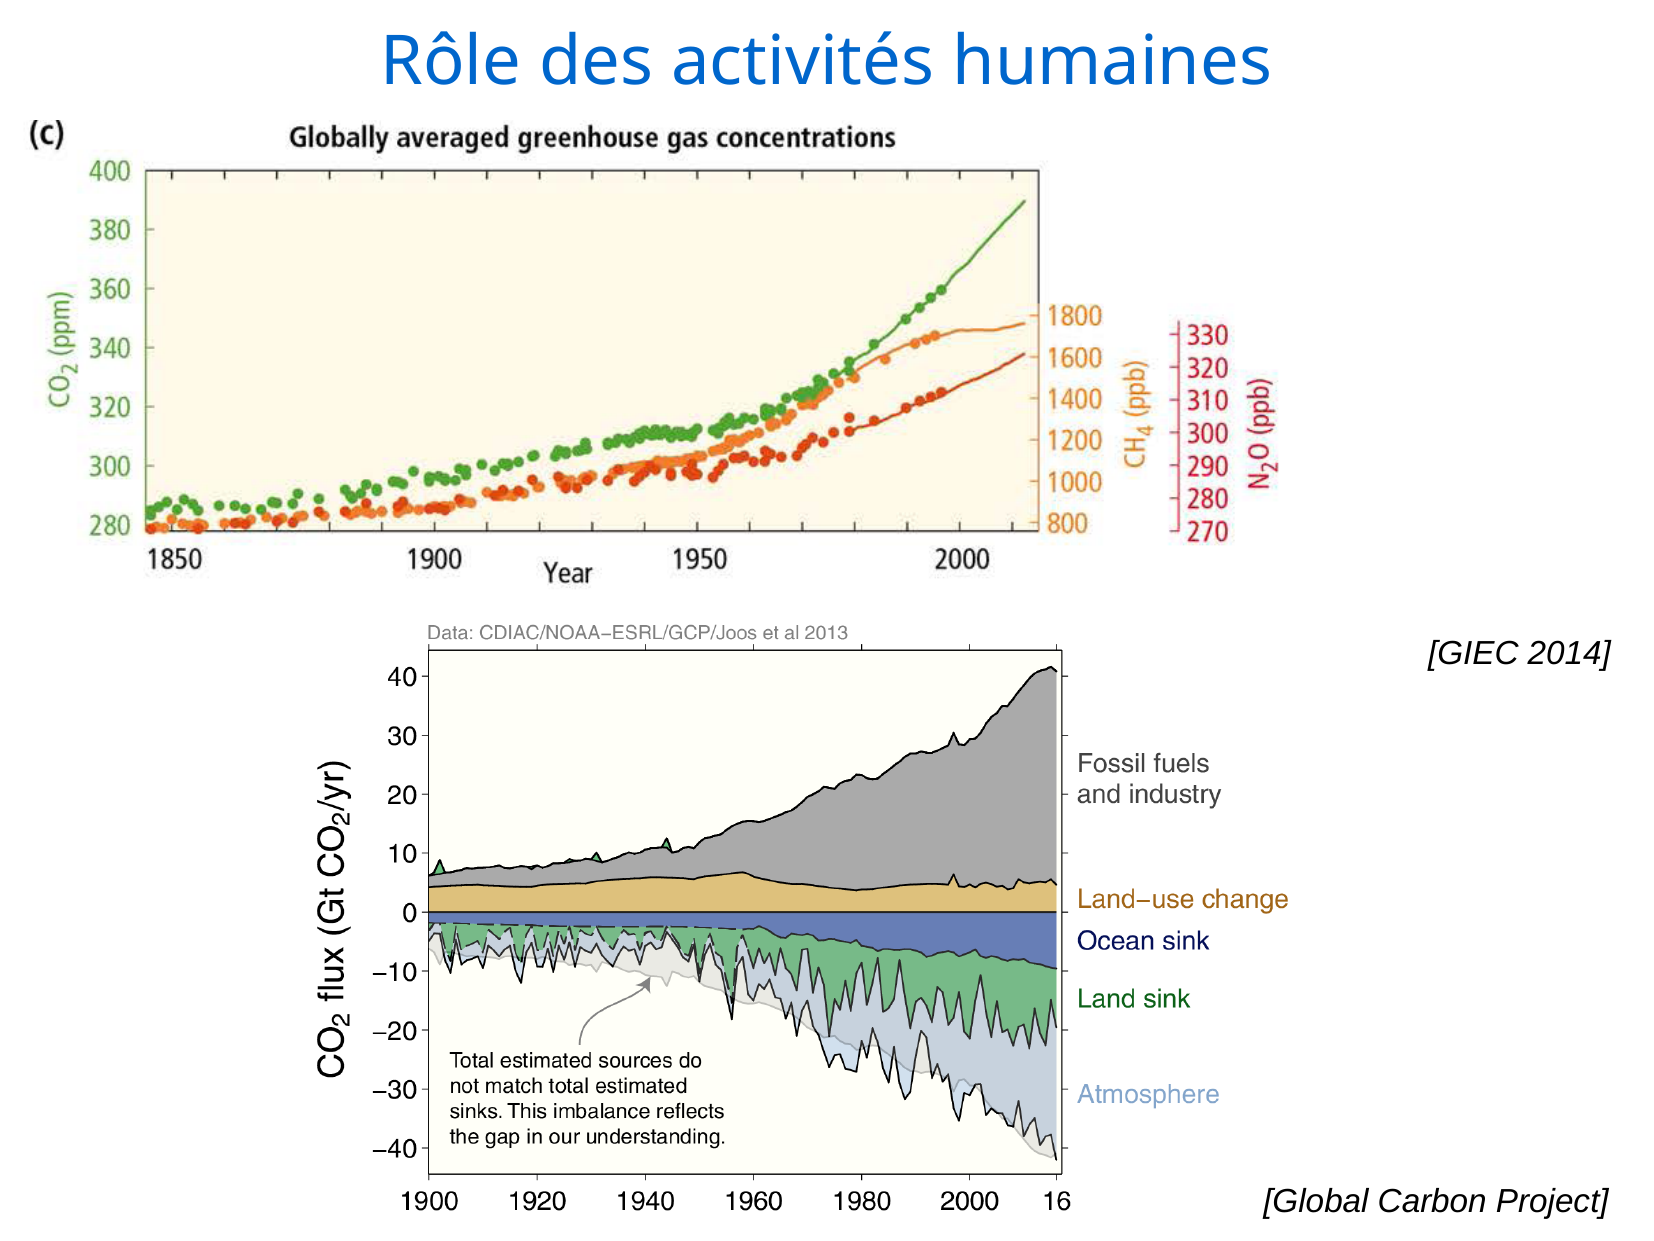

# Rôle des activités humaines
Moyenne des températures de surface
[GIEC 2014]
[Global Carbon Project]